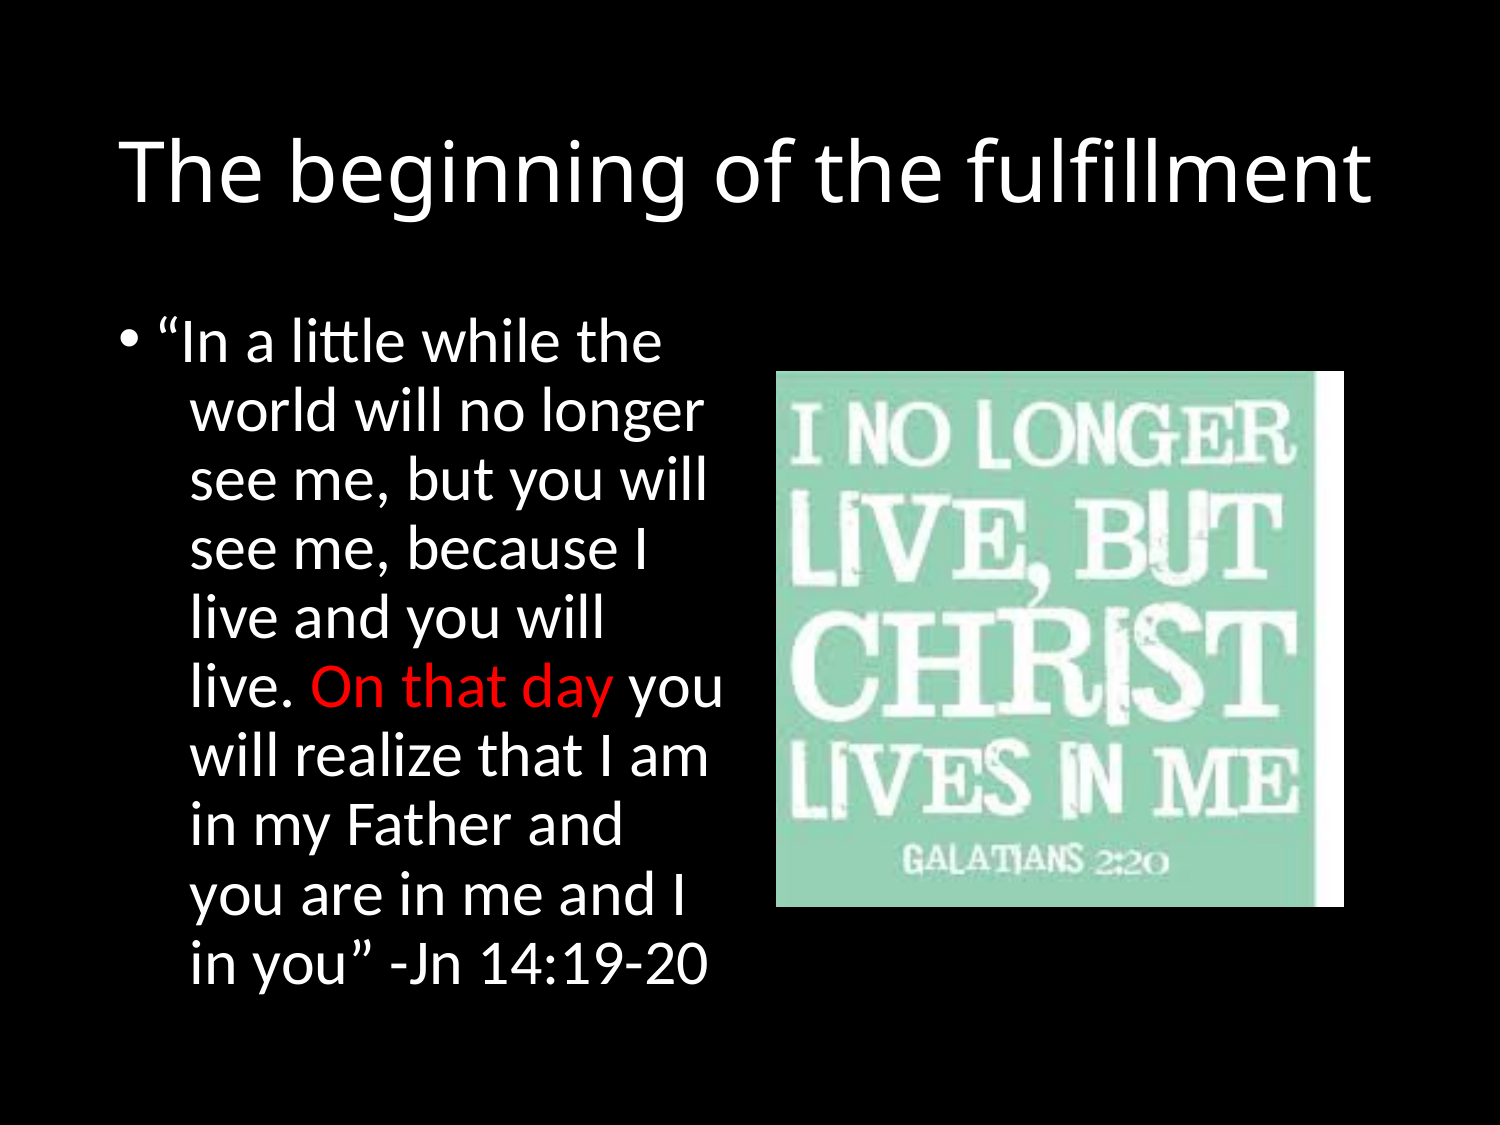

# The beginning of the fulfillment
“In a little while the world will no longer see me, but you will see me, because I live and you will live. On that day you will realize that I am in my Father and you are in me and I in you” -Jn 14:19-20